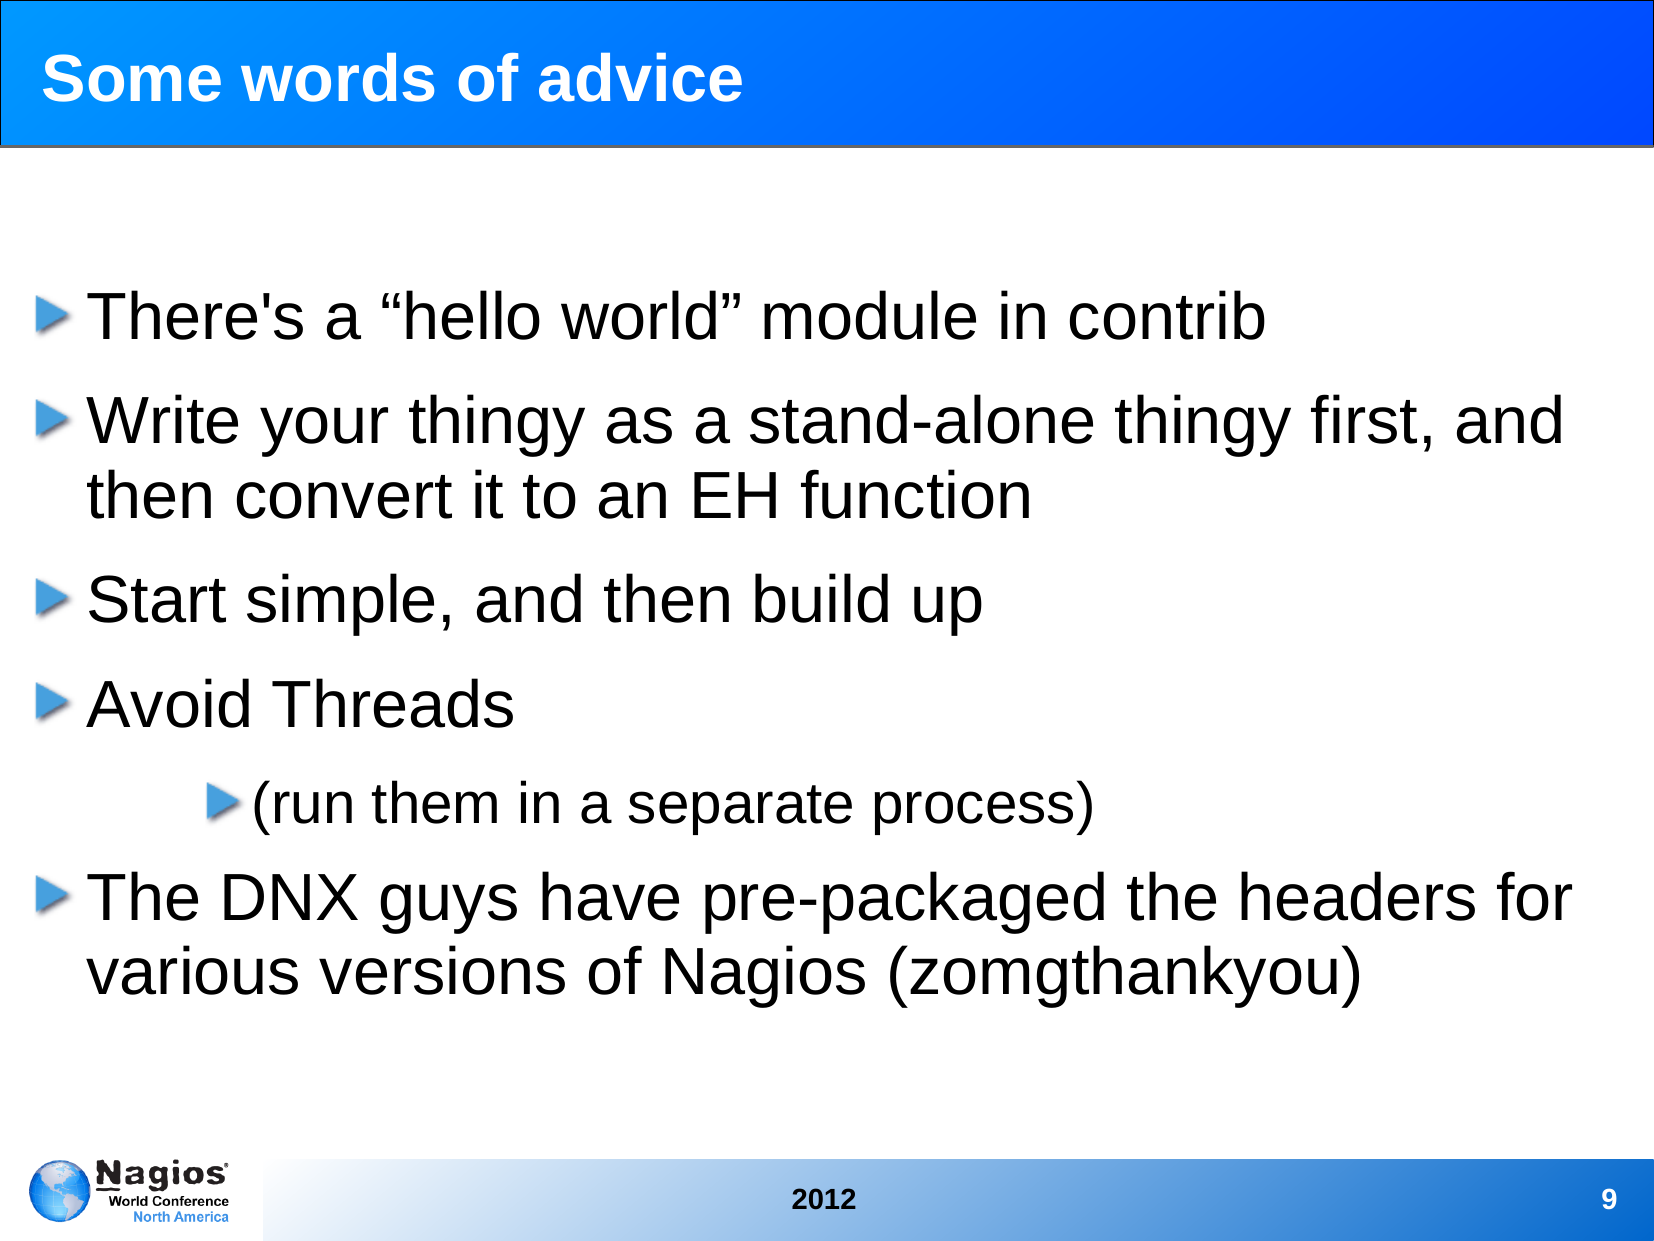

# Some words of advice
There's a “hello world” module in contrib
Write your thingy as a stand-alone thingy first, and then convert it to an EH function
Start simple, and then build up
Avoid Threads
(run them in a separate process)
The DNX guys have pre-packaged the headers for various versions of Nagios (zomgthankyou)
2011
9